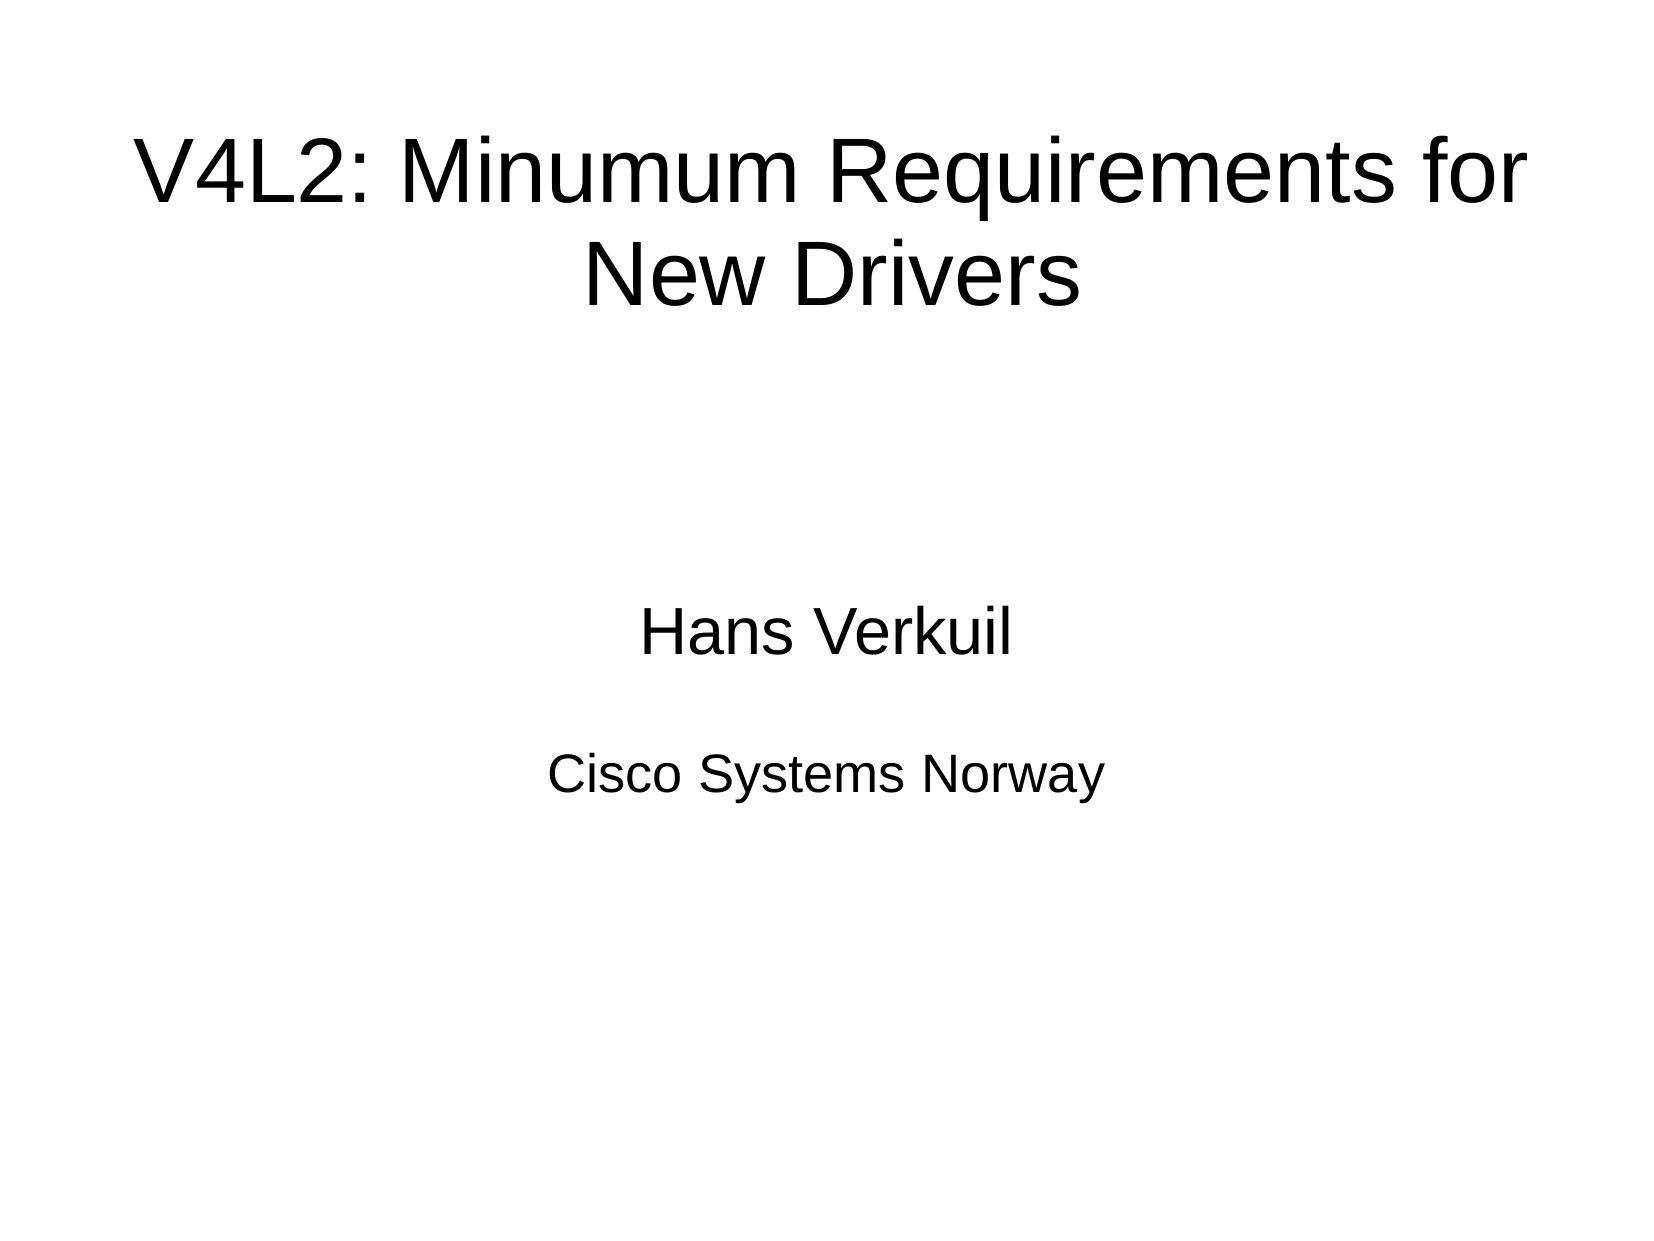

# V4L2: Minumum Requirements for New Drivers
Hans Verkuil
Cisco Systems Norway